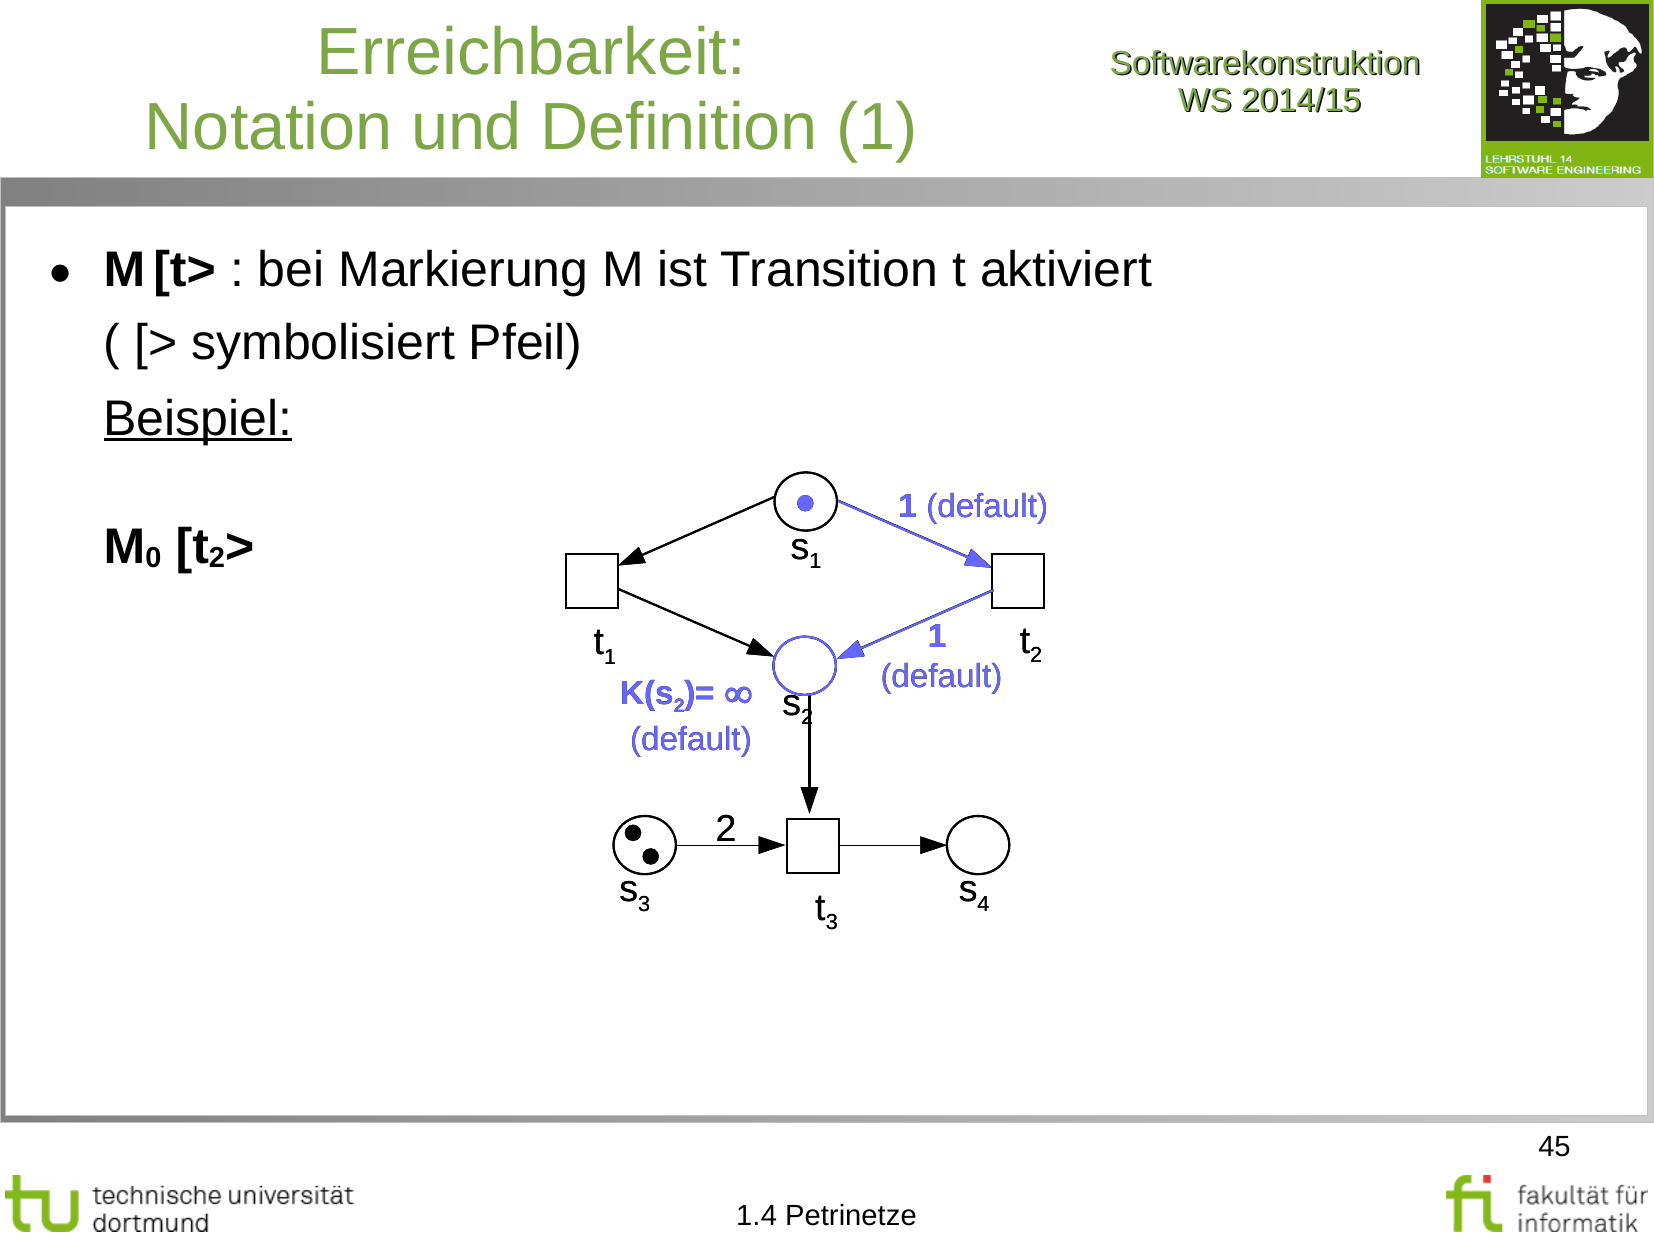

# Erreichbarkeit: Notation und Definition (1)
M [t> : bei Markierung M ist Transition t aktiviert
( [> symbolisiert Pfeil)
Beispiel:
M0 [t2>
1 (default)
1 (default)
s1
s1
1
(default)
1
(default)
t2
t2
t1
t1
K(s2)= 
(default)
K(s2)= 
(default)
s2
s2
2
2
s3
s3
s4
s4
t3
t3
45
1.4 Petrinetze